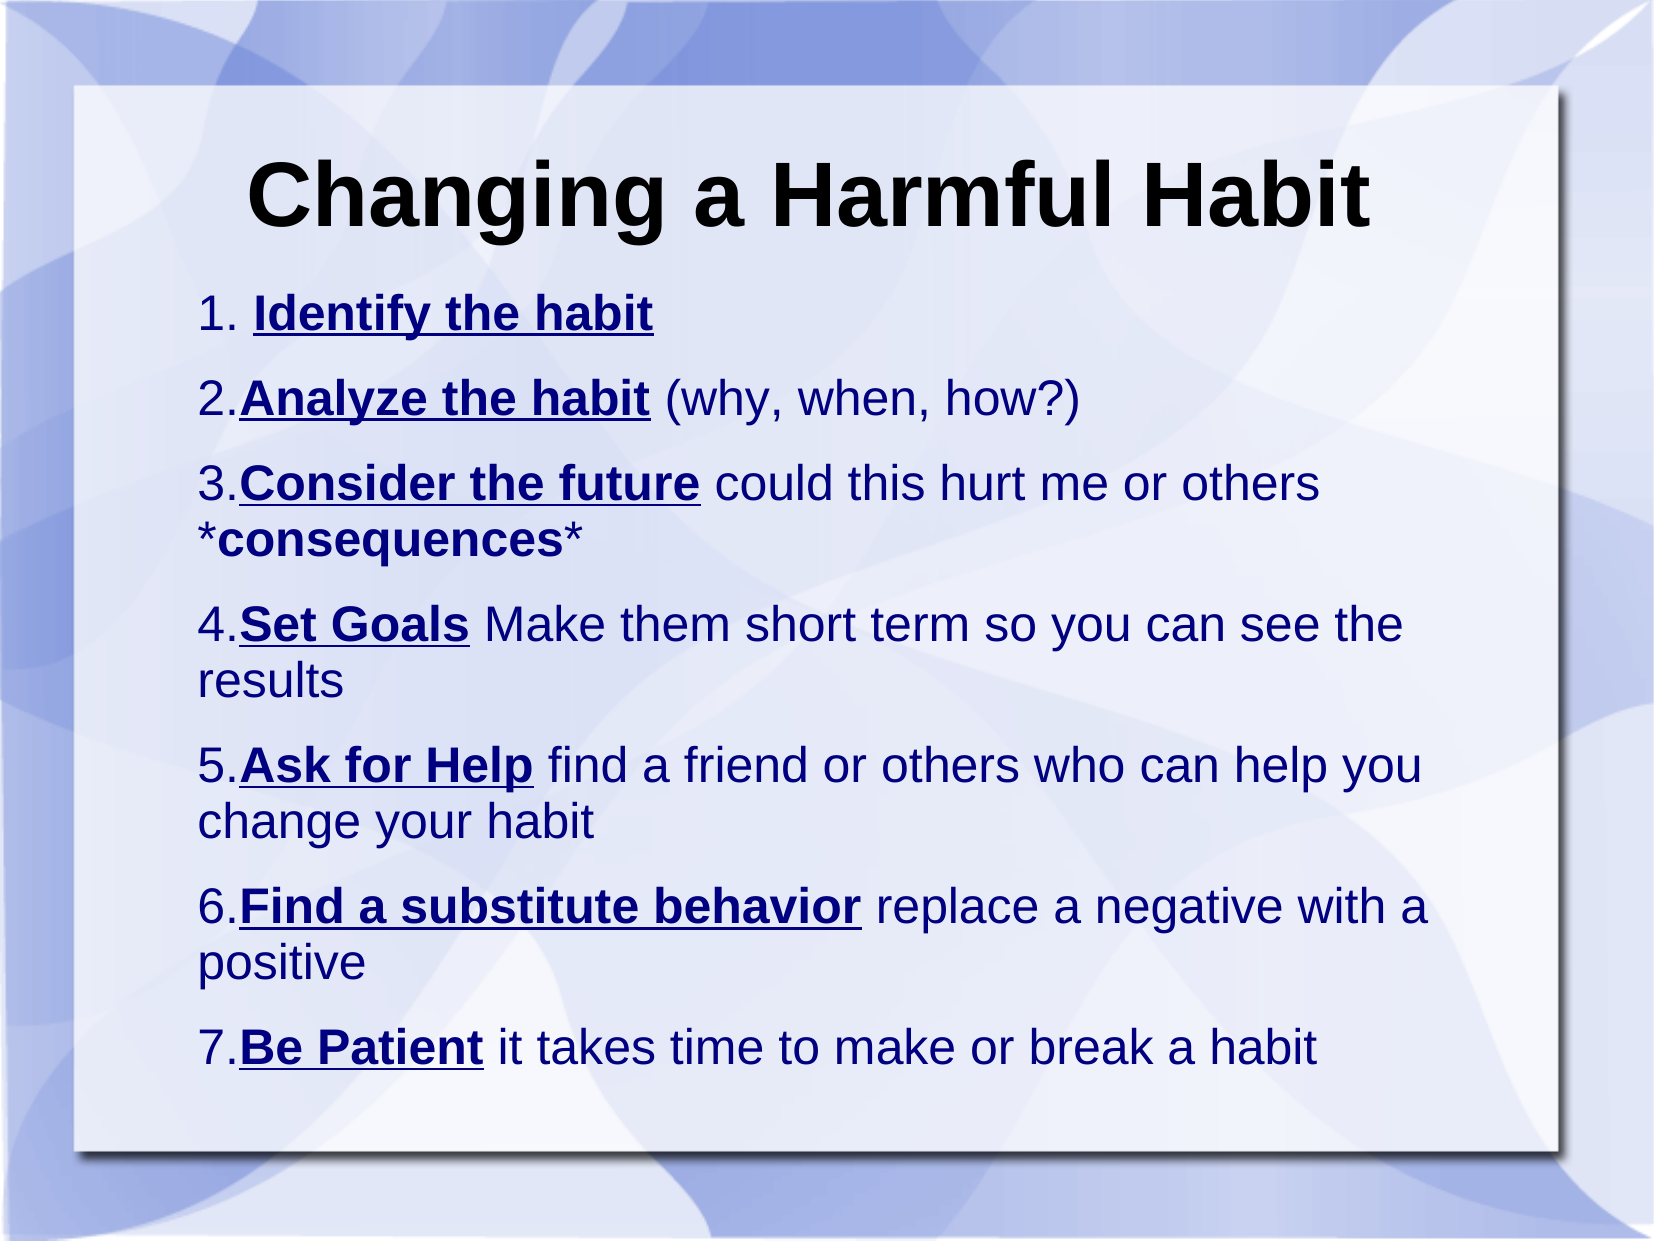

# Changing a Harmful Habit
1. Identify the habit
2.Analyze the habit (why, when, how?)
3.Consider the future could this hurt me or others *consequences*
4.Set Goals Make them short term so you can see the results
5.Ask for Help find a friend or others who can help you change your habit
6.Find a substitute behavior replace a negative with a positive
7.Be Patient it takes time to make or break a habit